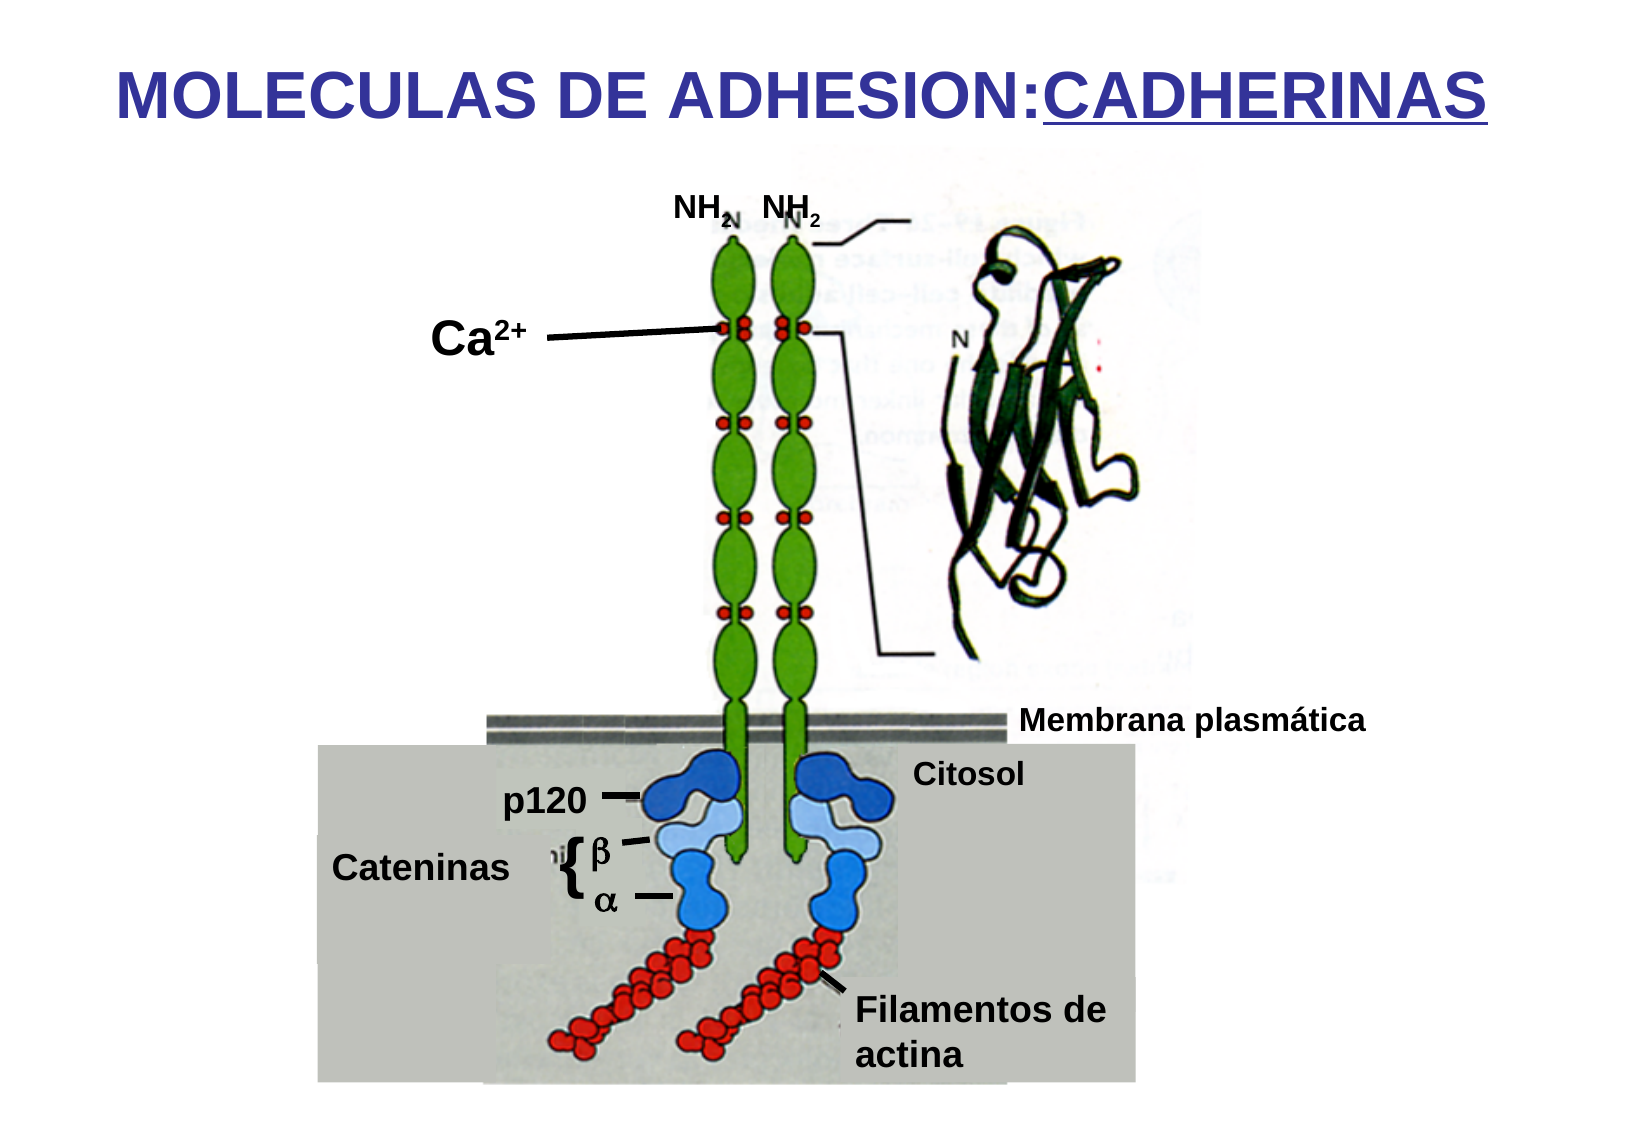

NH2
NH2
Ca2+
Membrana plasmática
Citosol
p120
{

Cateninas

Filamentos de actina
MOLECULAS DE ADHESION:CADHERINAS